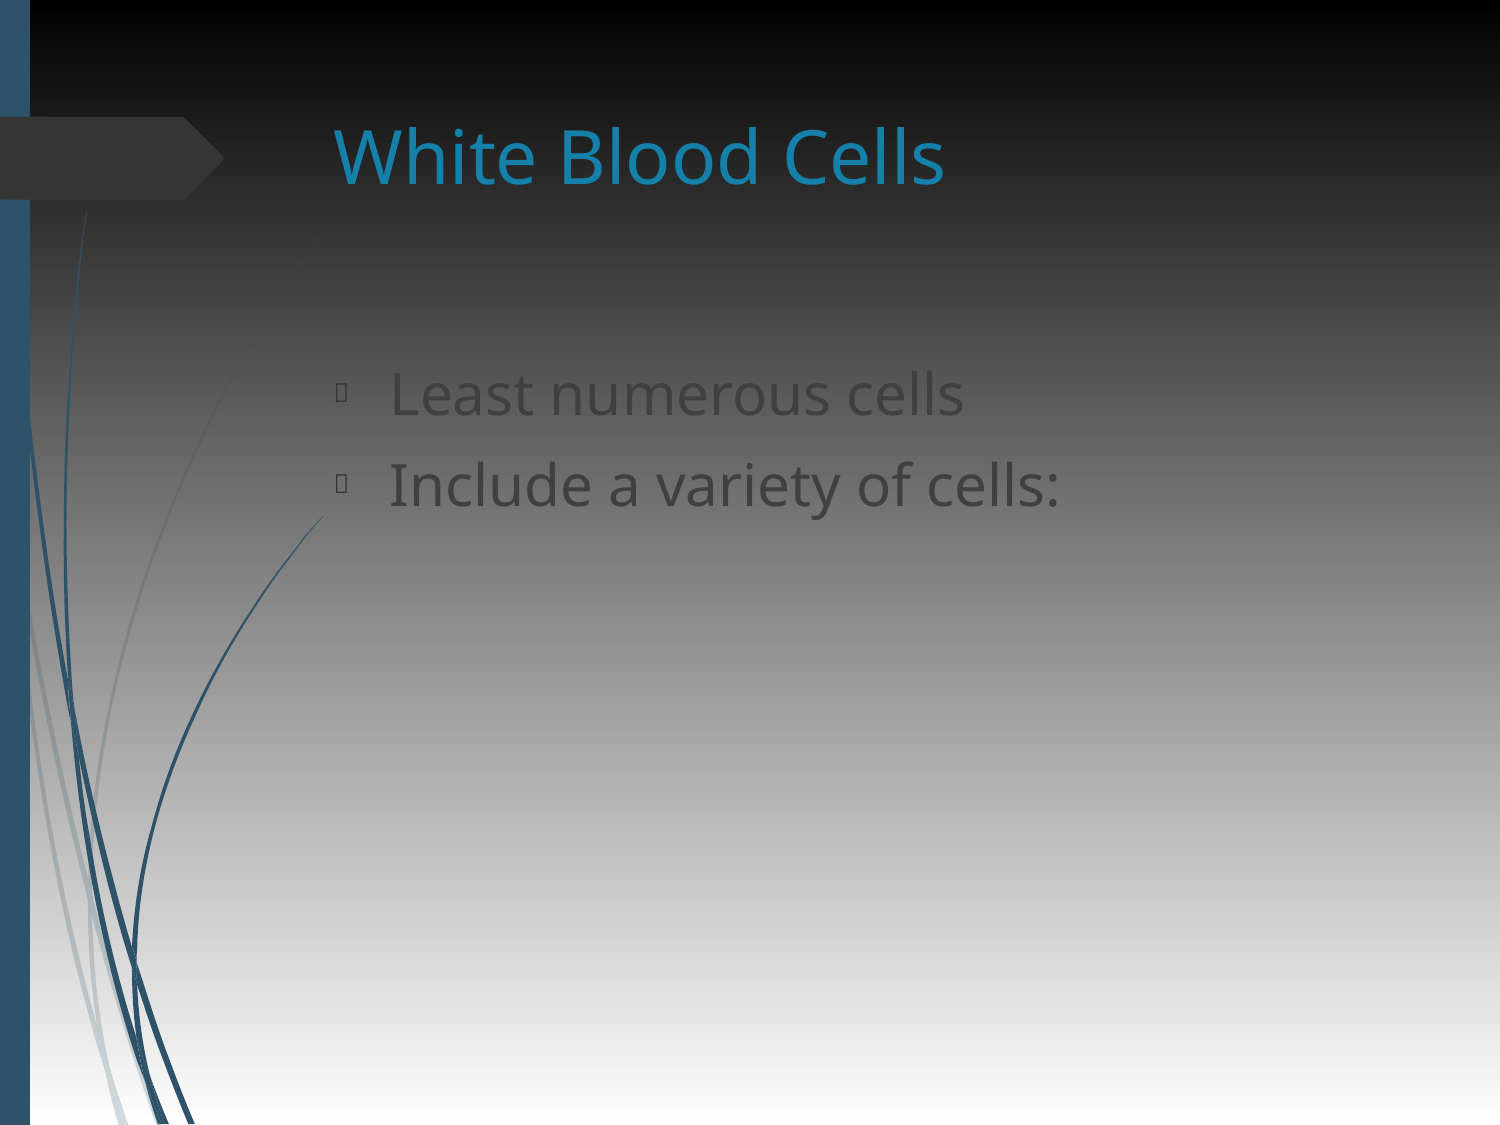

# White Blood Cells
Least numerous cells
Include a variety of cells: